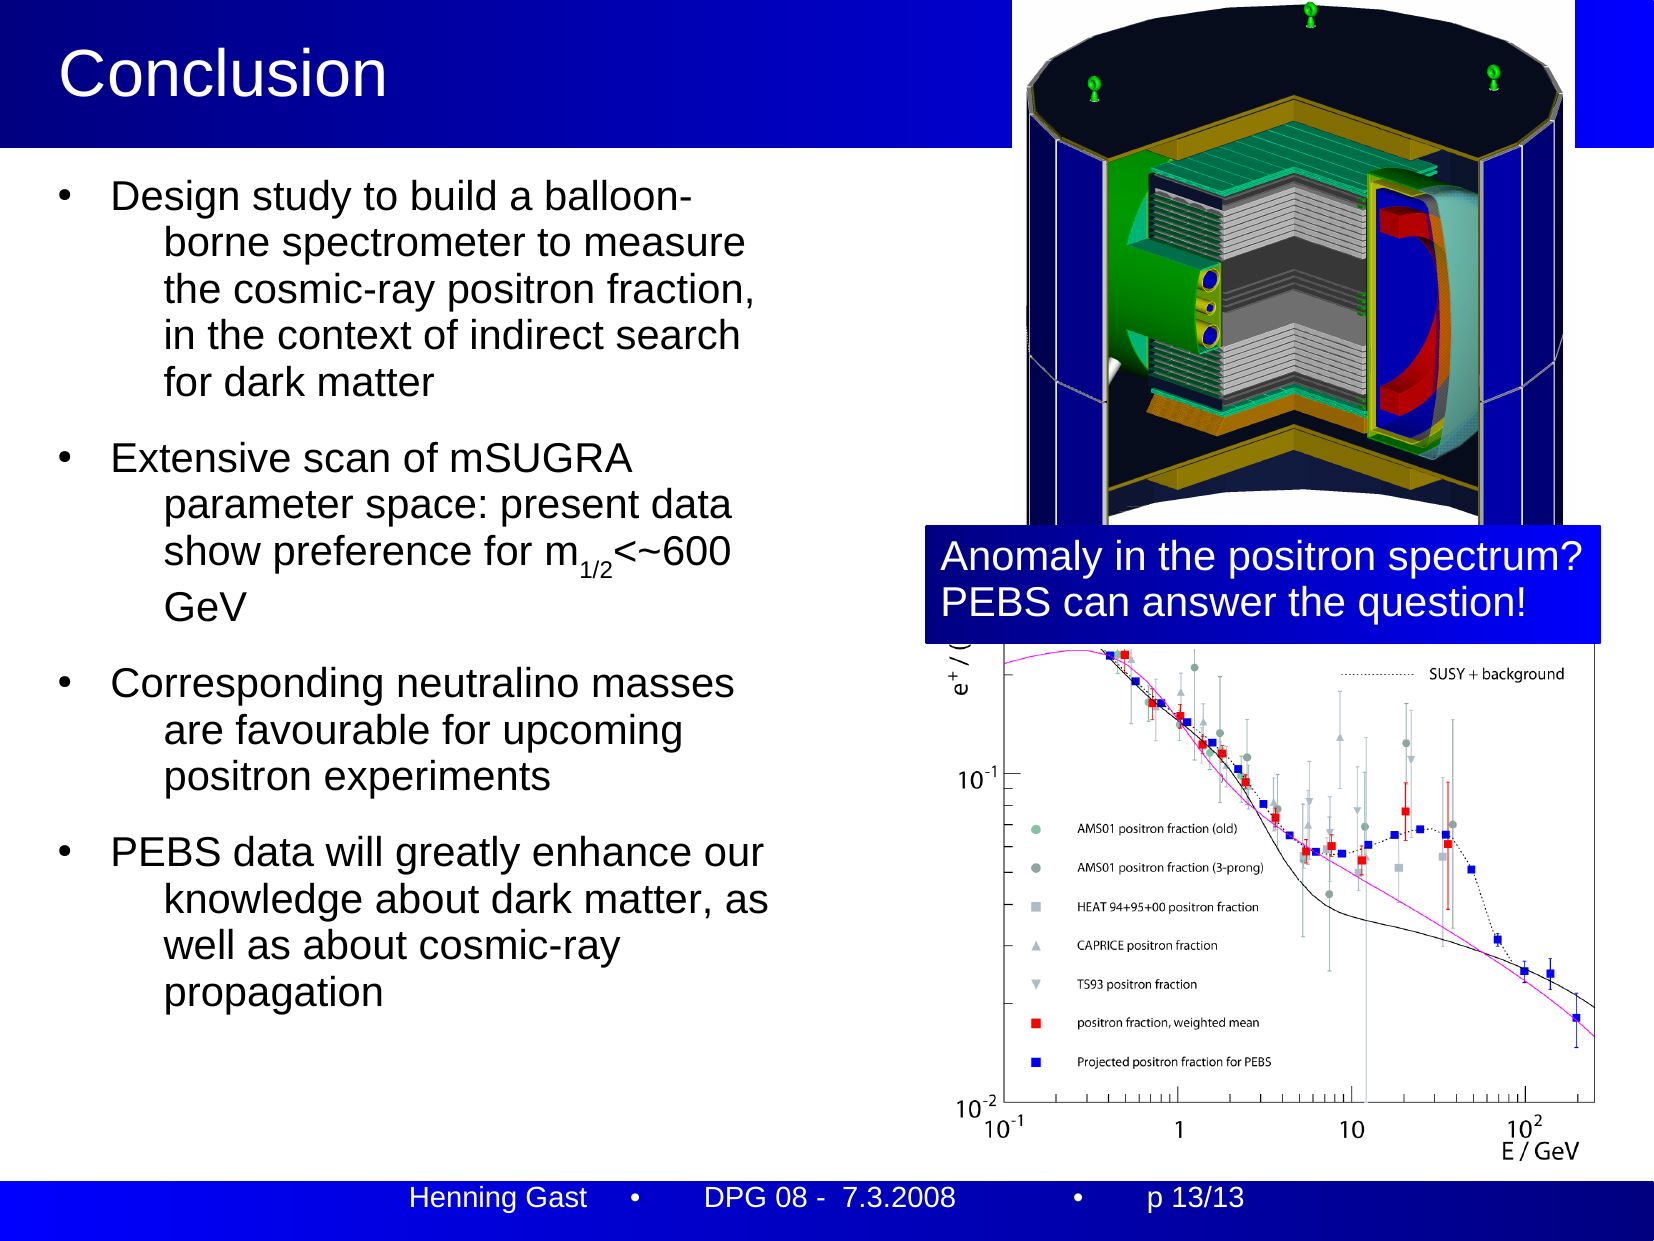

# Conclusion
Design study to build a balloon-borne spectrometer to measure the cosmic-ray positron fraction, in the context of indirect search for dark matter
Extensive scan of mSUGRA parameter space: present data show preference for m1/2<~600 GeV
Corresponding neutralino masses are favourable for upcoming positron experiments
PEBS data will greatly enhance our knowledge about dark matter, as well as about cosmic-ray propagation
Anomaly in the positron spectrum?
PEBS can answer the question!